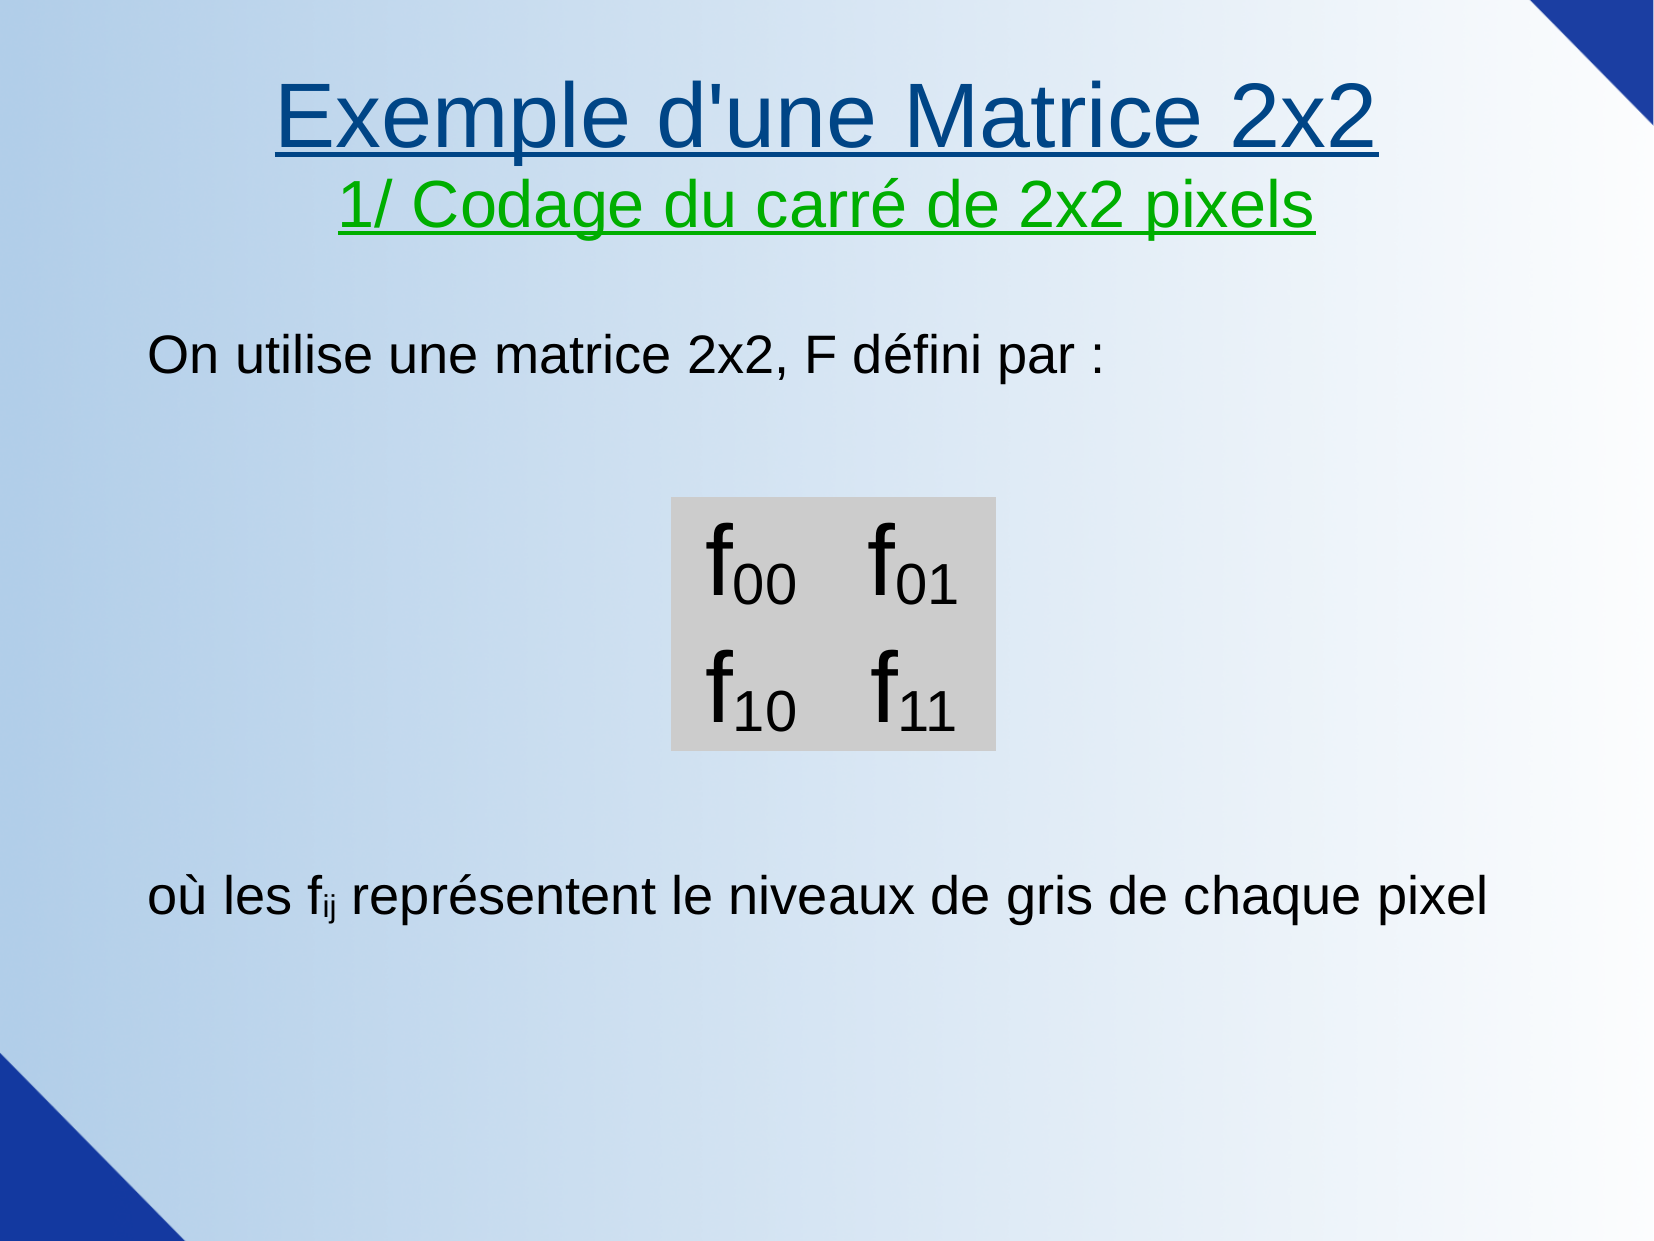

r
# Exemple d'une Matrice 2x2 1/ Codage du carré de 2x2 pixels
On utilise une matrice 2x2, F défini par :
où les fij représentent le niveaux de gris de chaque pixel
| f00 | f01 |
| --- | --- |
| f10 | f11 |